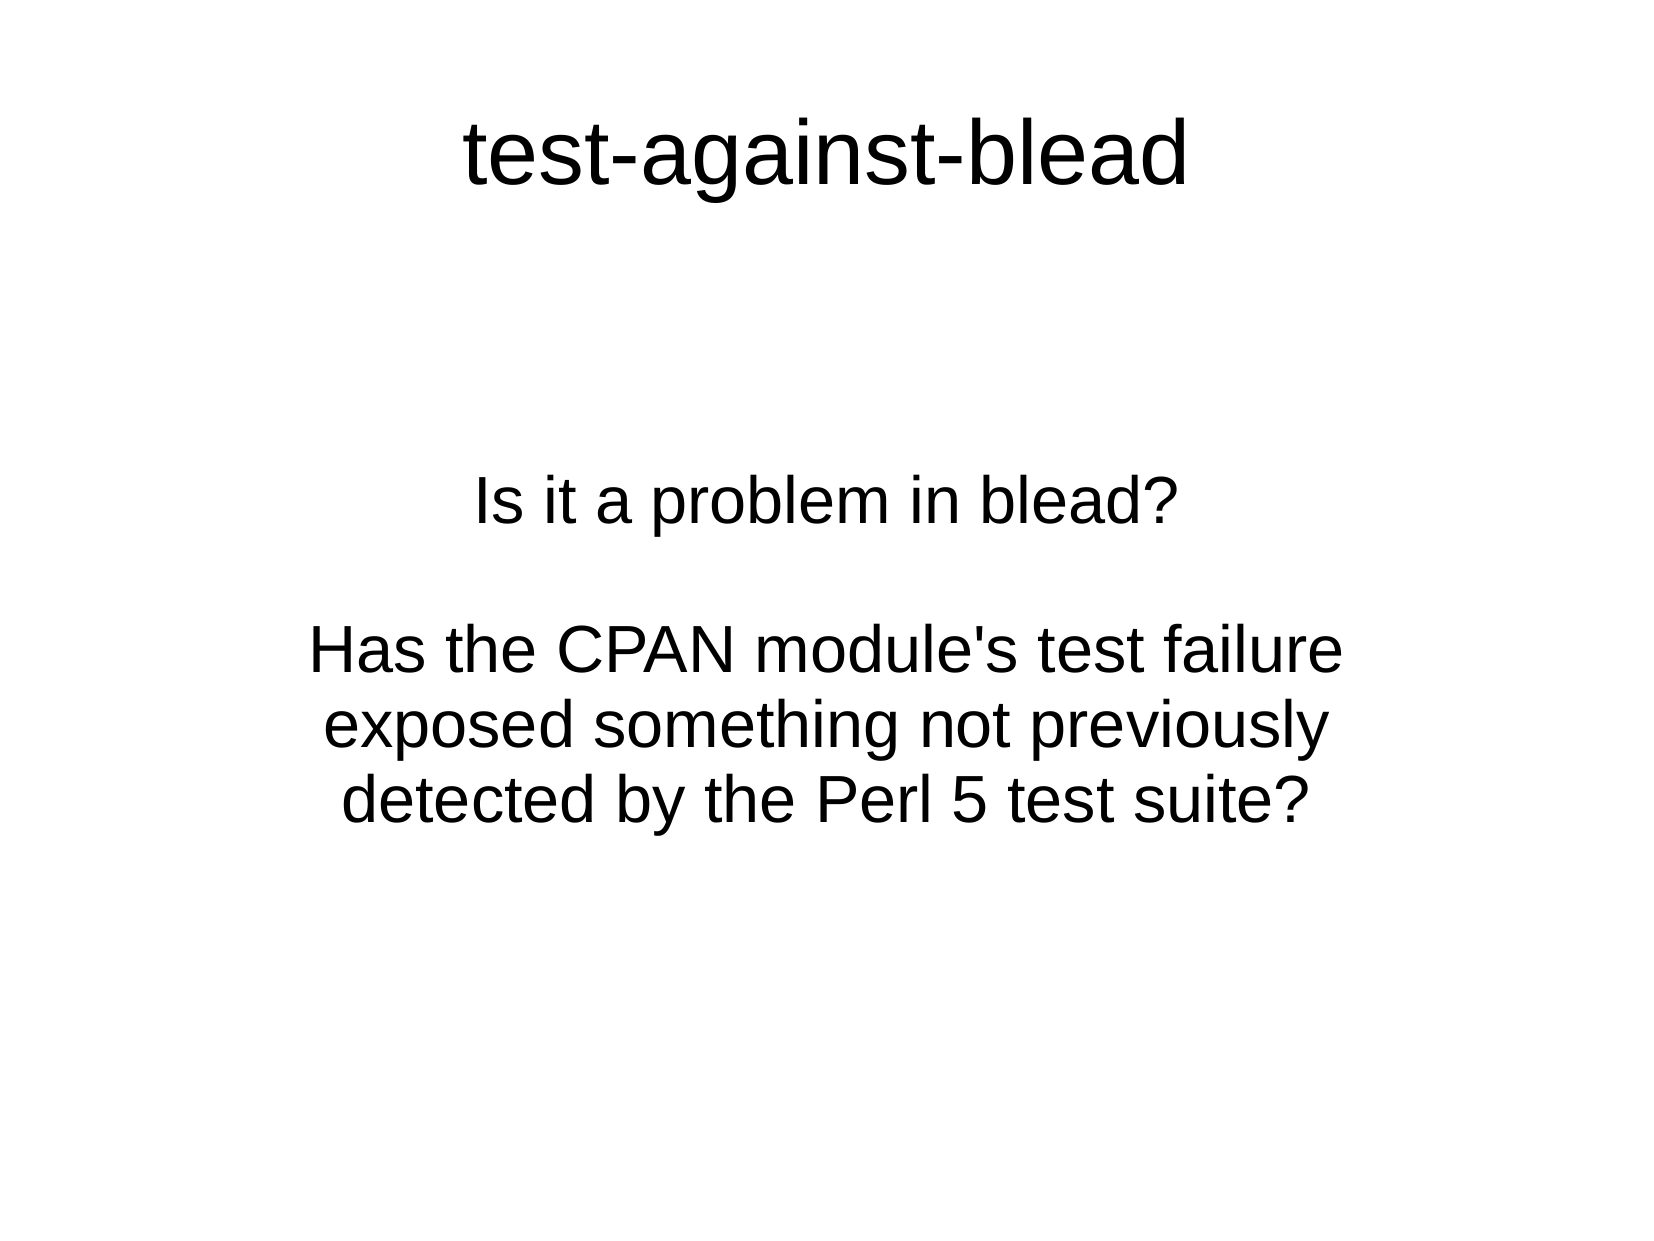

# test-against-blead
Is it a problem in blead?
Has the CPAN module's test failure
exposed something not previously
detected by the Perl 5 test suite?